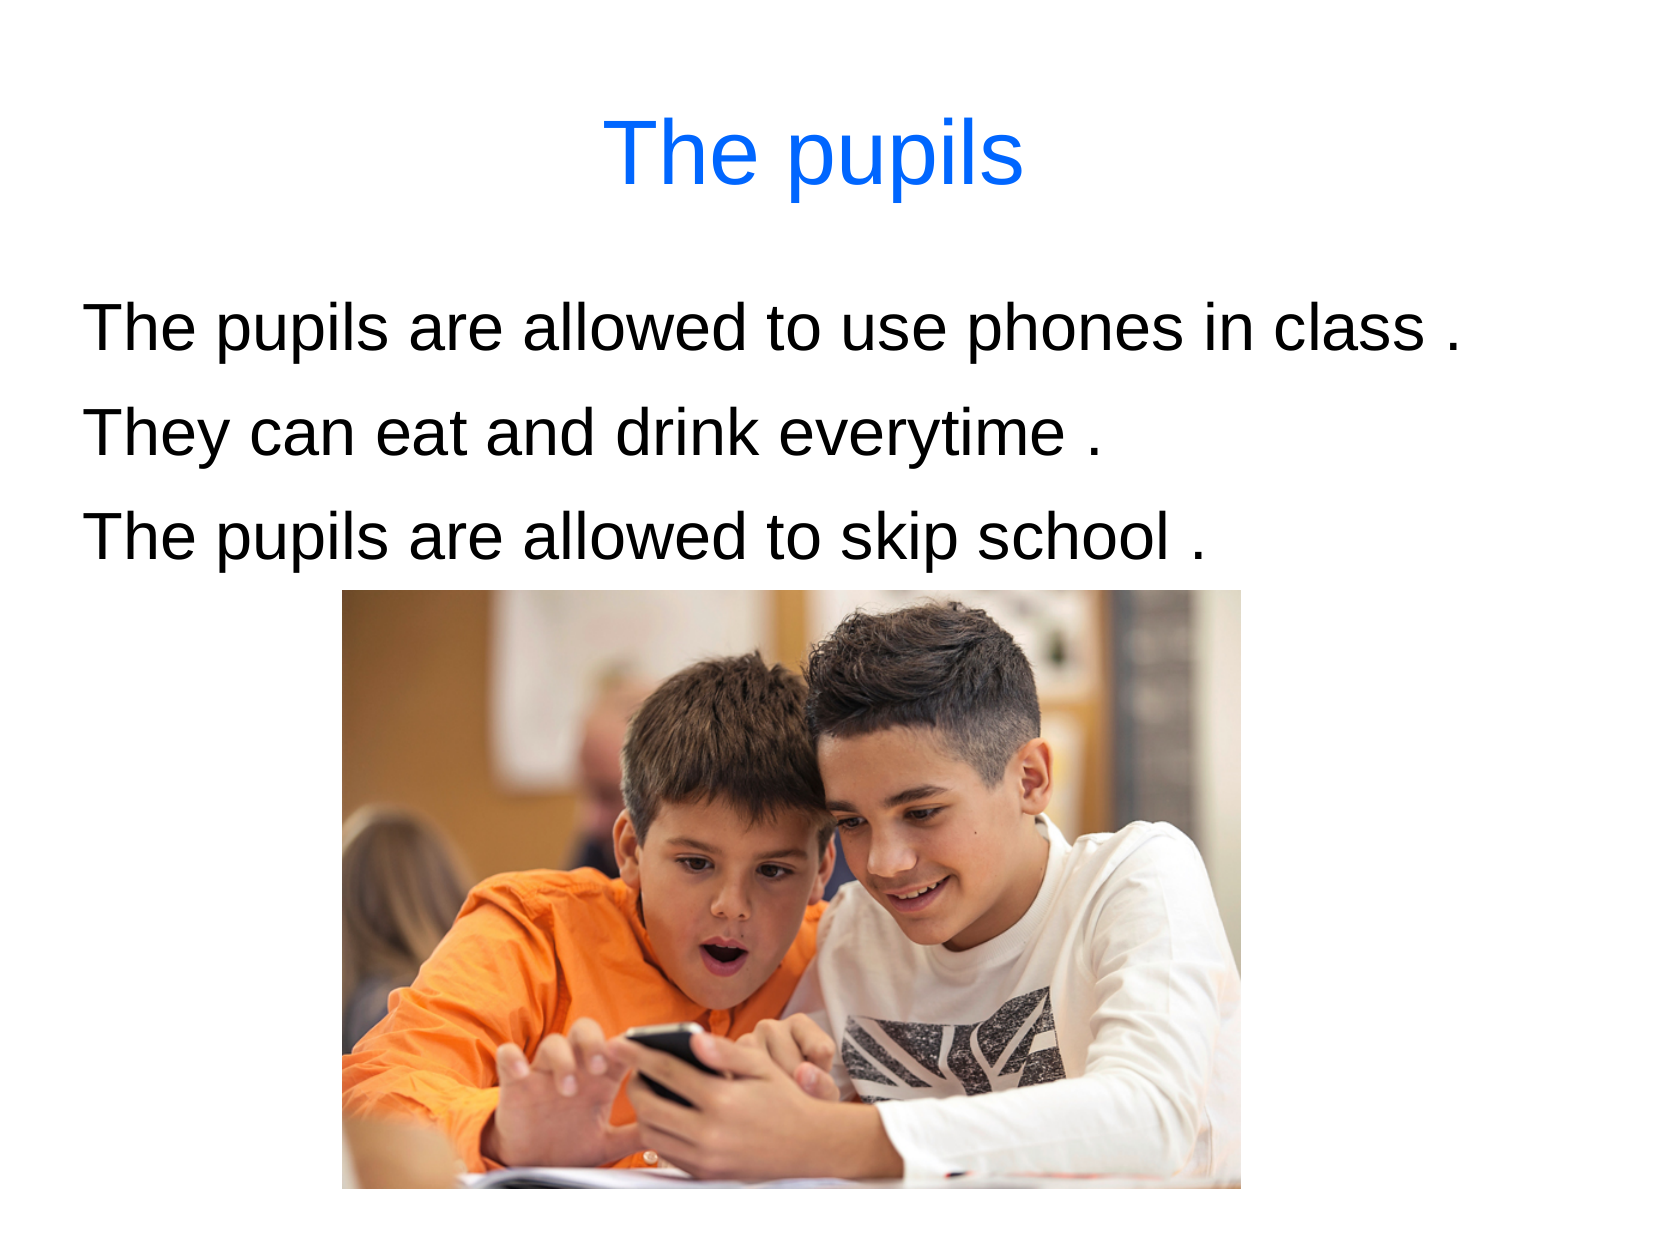

# The pupils
The pupils are allowed to use phones in class .
They can eat and drink everytime .
The pupils are allowed to skip school .